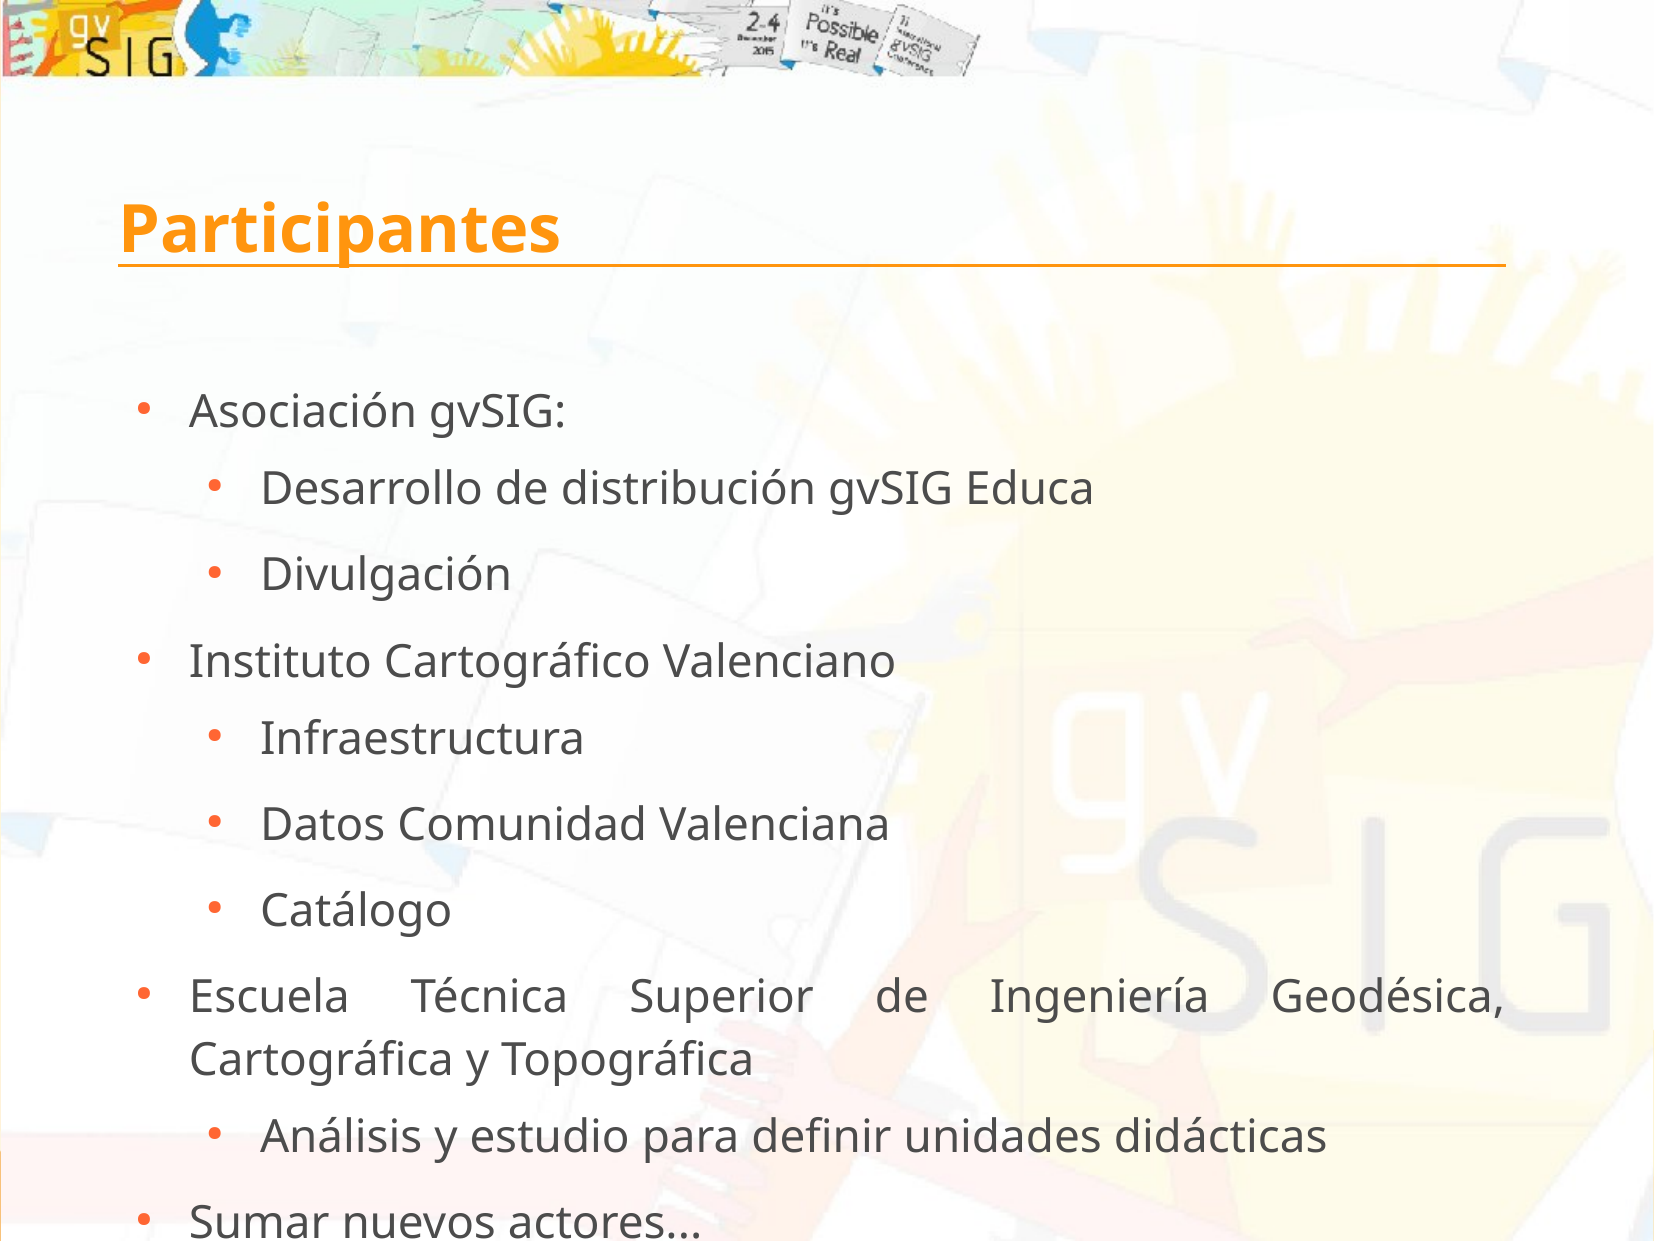

# Participantes
Asociación gvSIG:
Desarrollo de distribución gvSIG Educa
Divulgación
Instituto Cartográfico Valenciano
Infraestructura
Datos Comunidad Valenciana
Catálogo
Escuela Técnica Superior de Ingeniería Geodésica, Cartográfica y Topográfica
Análisis y estudio para definir unidades didácticas
Sumar nuevos actores...